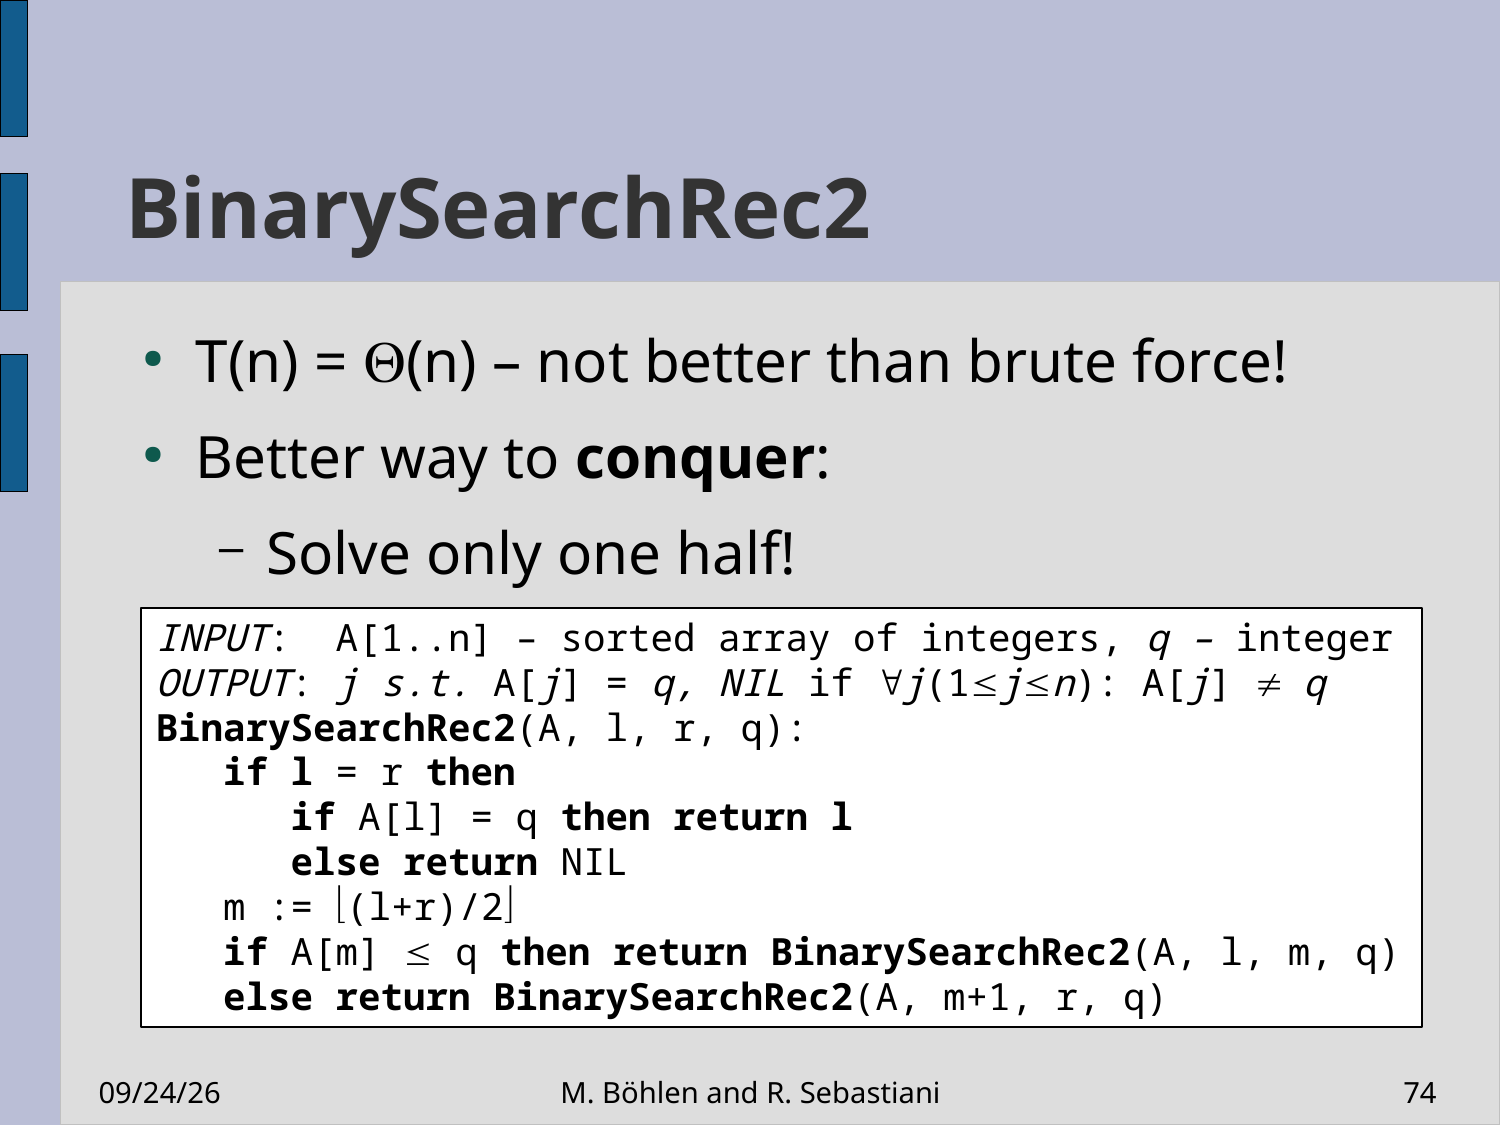

# BinarySearchRec2
T(n) = (n) – not better than brute force!
Better way to conquer:
Solve only one half!
INPUT: A[1..n] – sorted array of integers, q – integer
OUTPUT: j s.t. A[j] = q, NIL if j(1jn): A[j] q
BinarySearchRec2(A, l, r, q):
 if l = r then
 if A[l] = q then return l
 else return NIL
 m := (l+r)/2
 if A[m]  q then return BinarySearchRec2(A, l, m, q)
 else return BinarySearchRec2(A, m+1, r, q)
M. Böhlen and R. Sebastiani
74